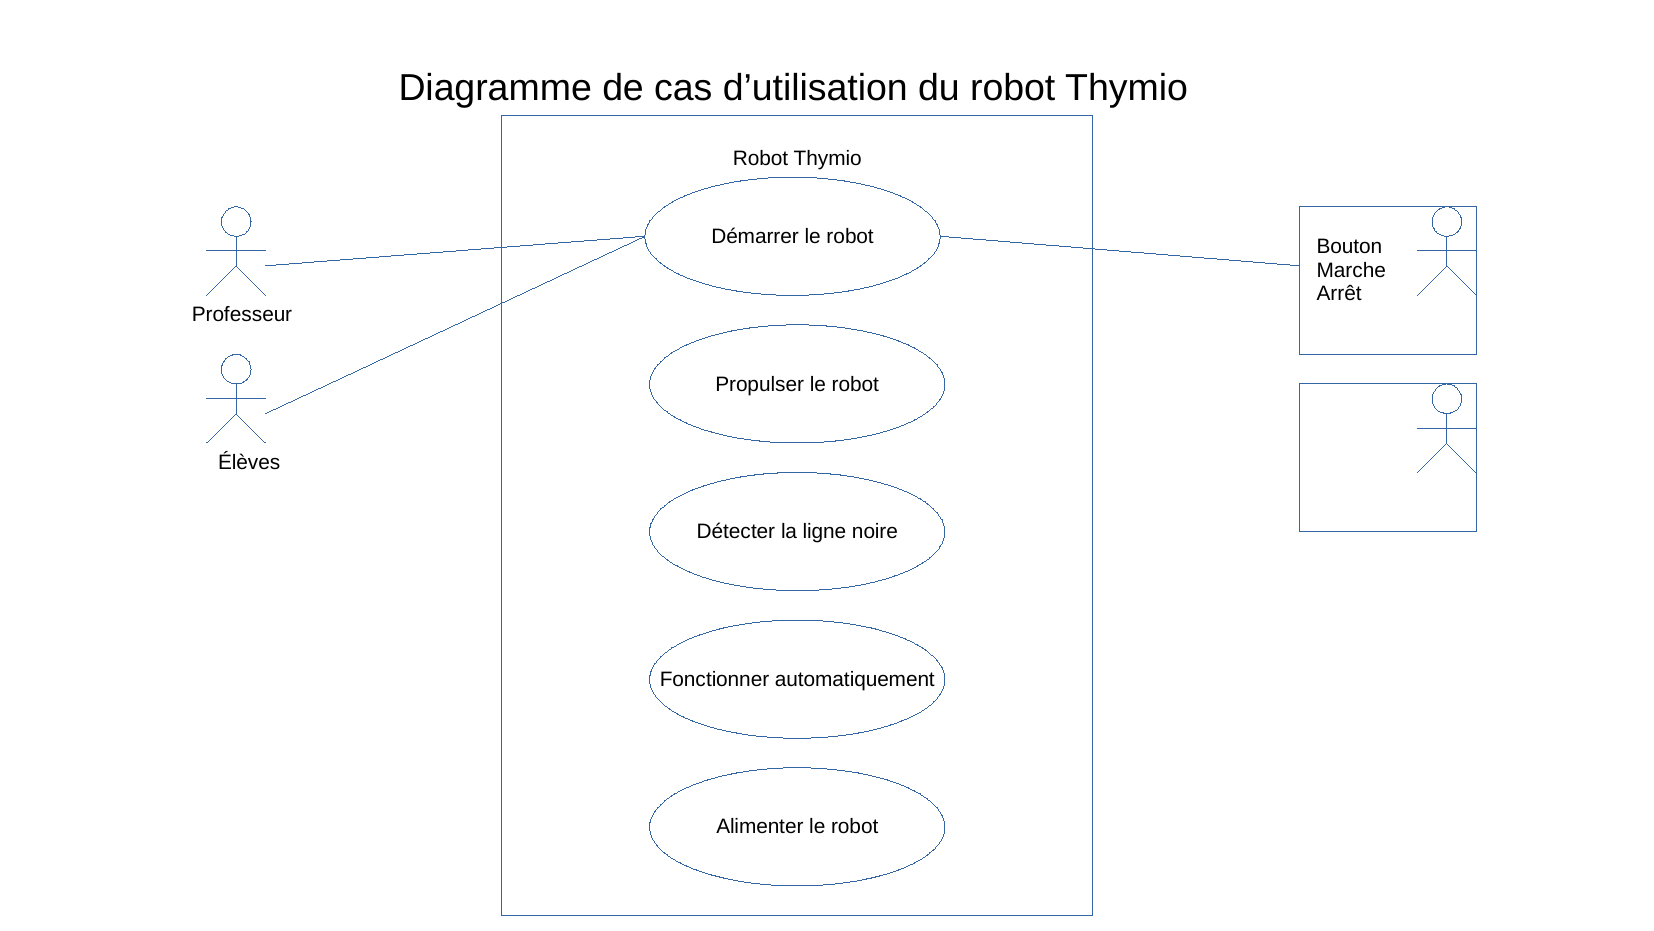

Diagramme de cas d’utilisation du robot Thymio
Robot Thymio
Démarrer le robot
Bouton
Marche
Arrêt
Professeur
Propulser le robot
Élèves
Détecter la ligne noire
Fonctionner automatiquement
Alimenter le robot